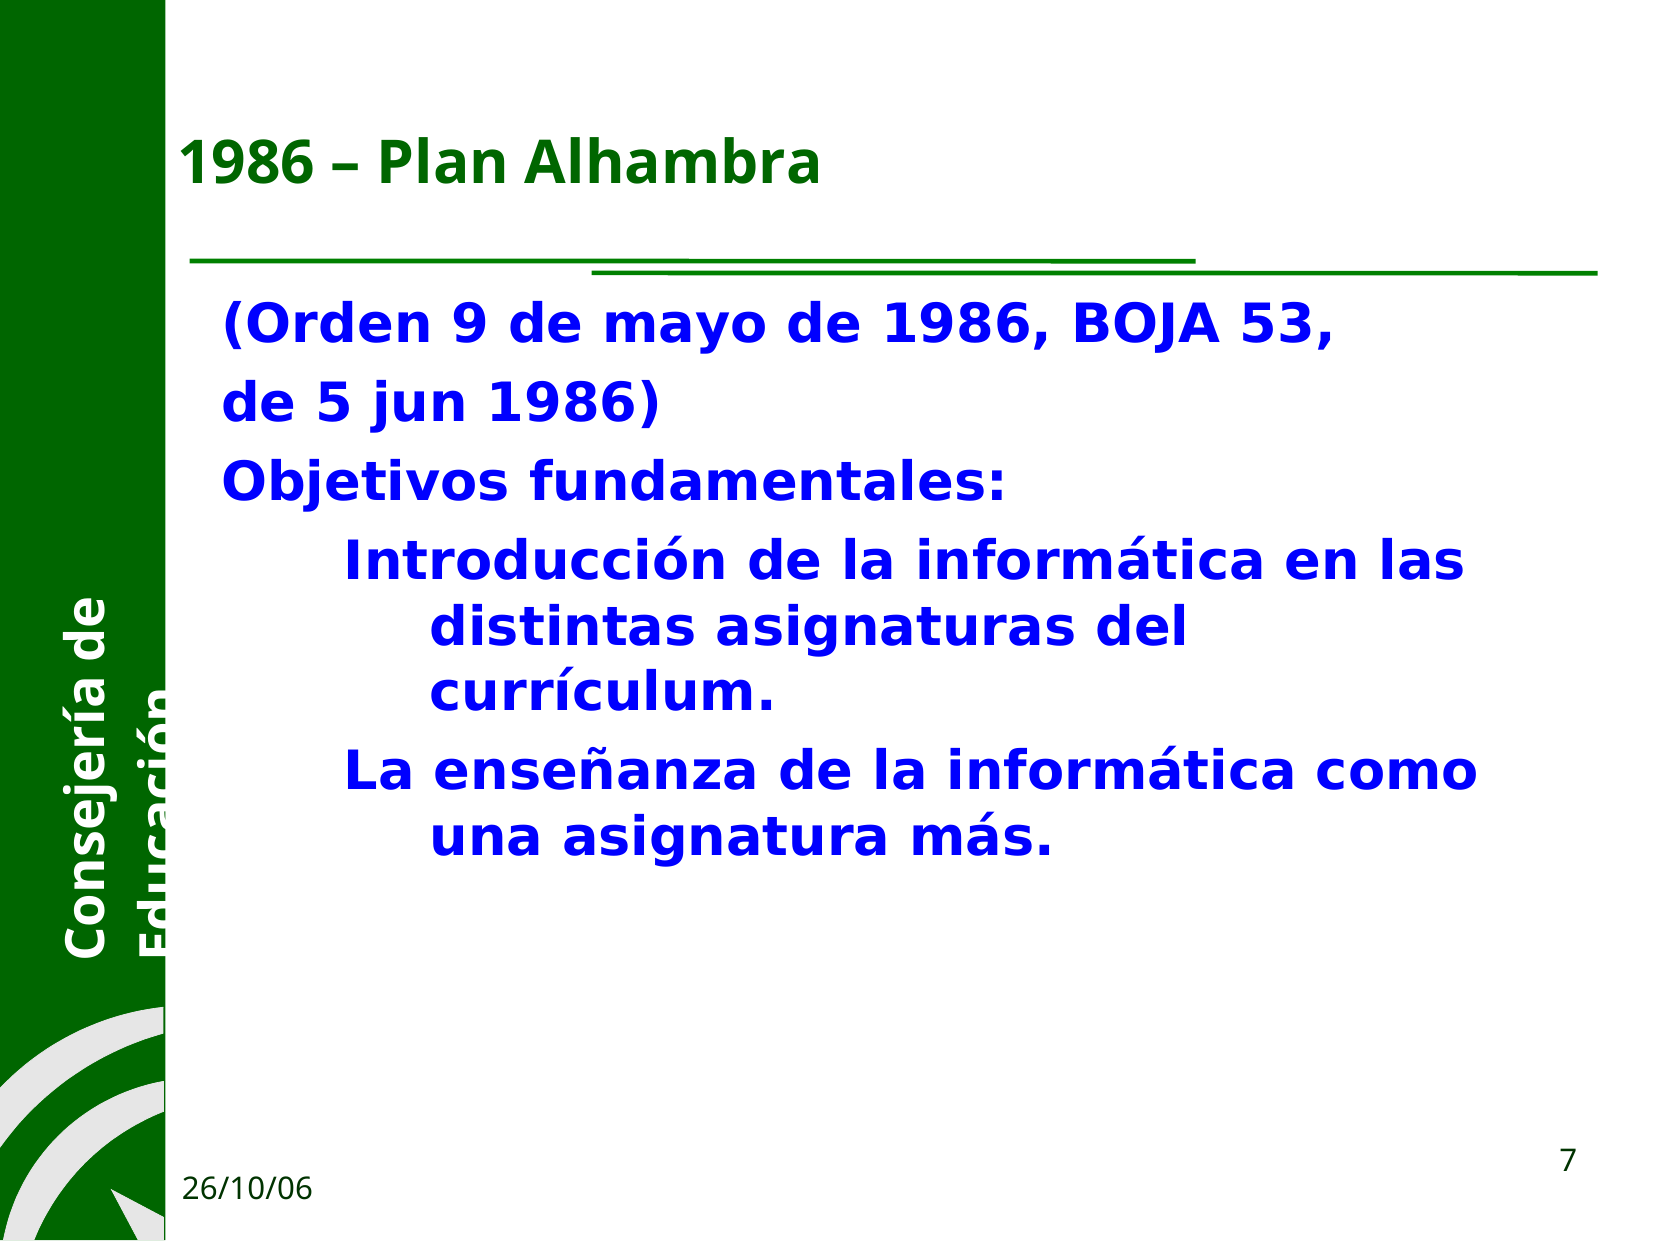

# 1986 – Plan Alhambra
(Orden 9 de mayo de 1986, BOJA 53,
de 5 jun 1986)
Objetivos fundamentales:
Introducción de la informática en las distintas asignaturas del currículum.
La enseñanza de la informática como una asignatura más.
7